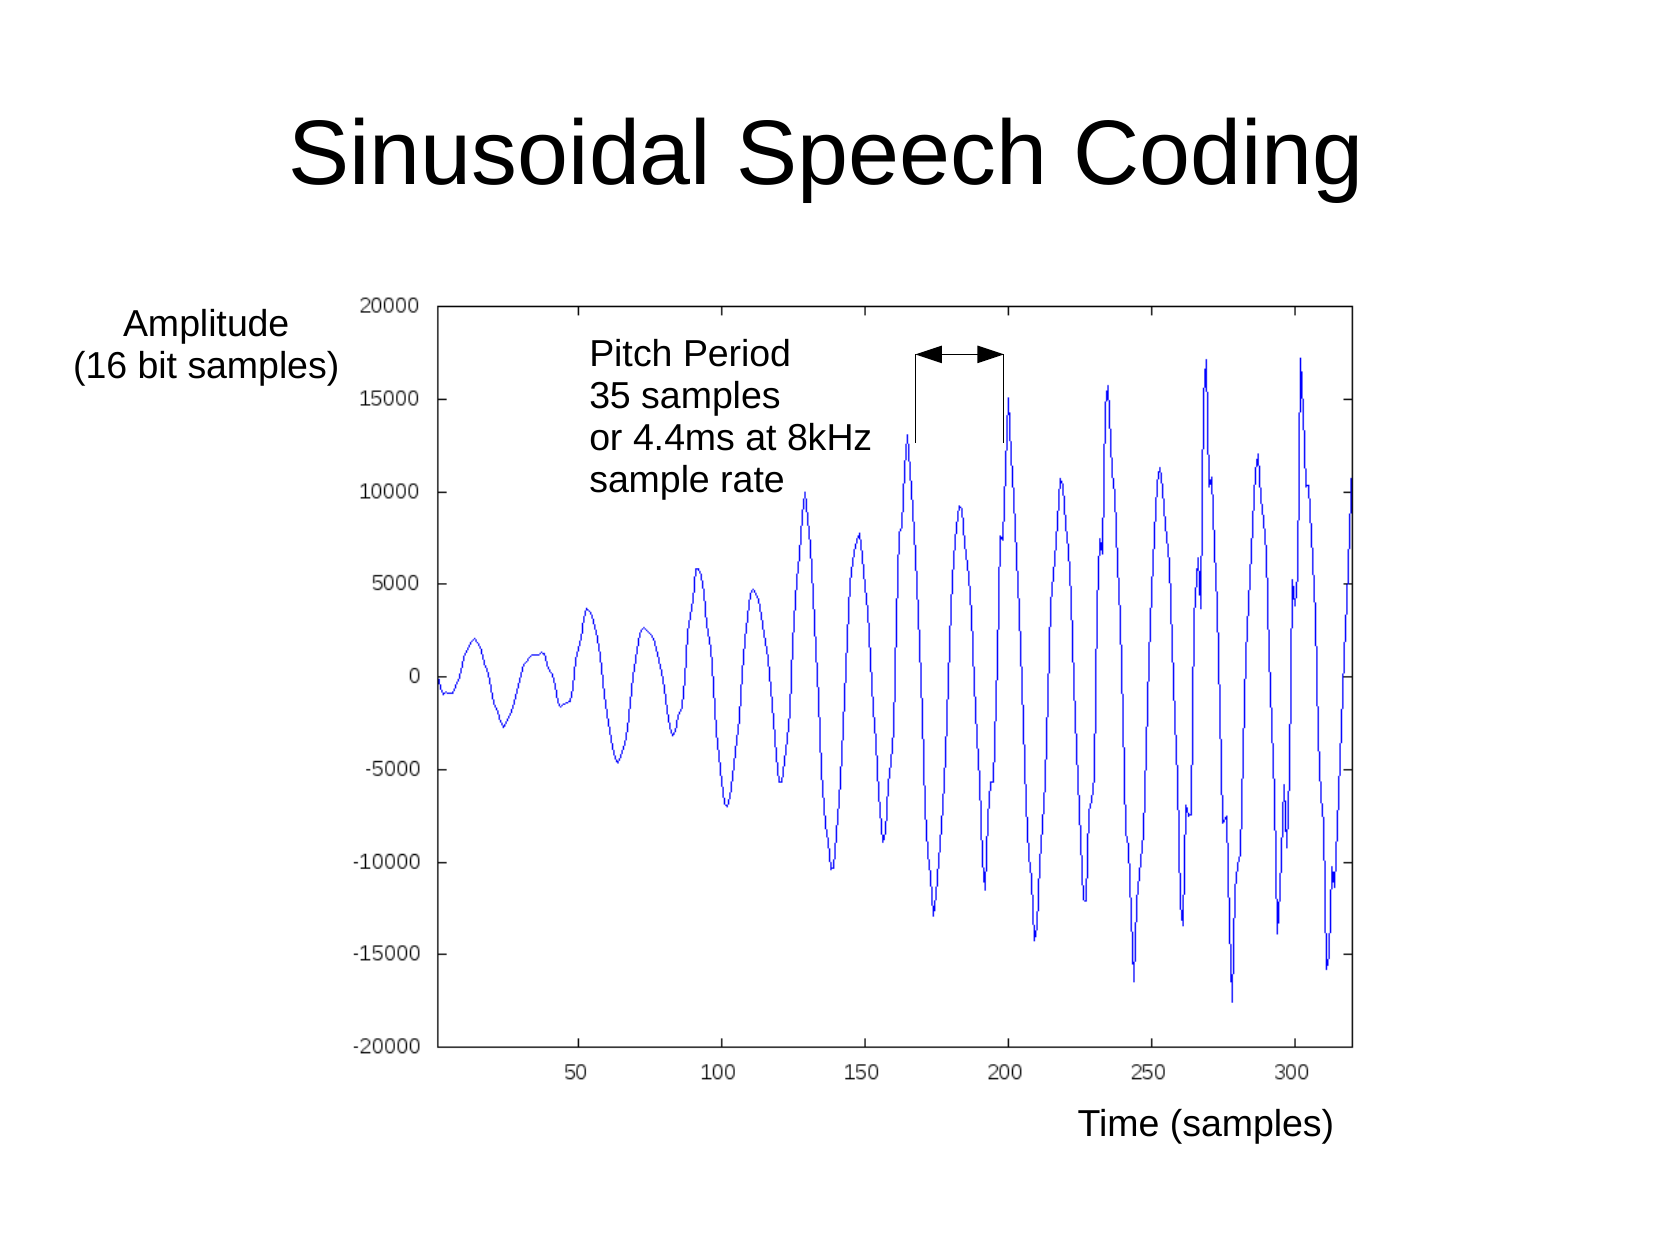

# Sinusoidal Speech Coding
Amplitude
(16 bit samples)
Pitch Period
35 samples
or 4.4ms at 8kHz
sample rate
Time (samples)